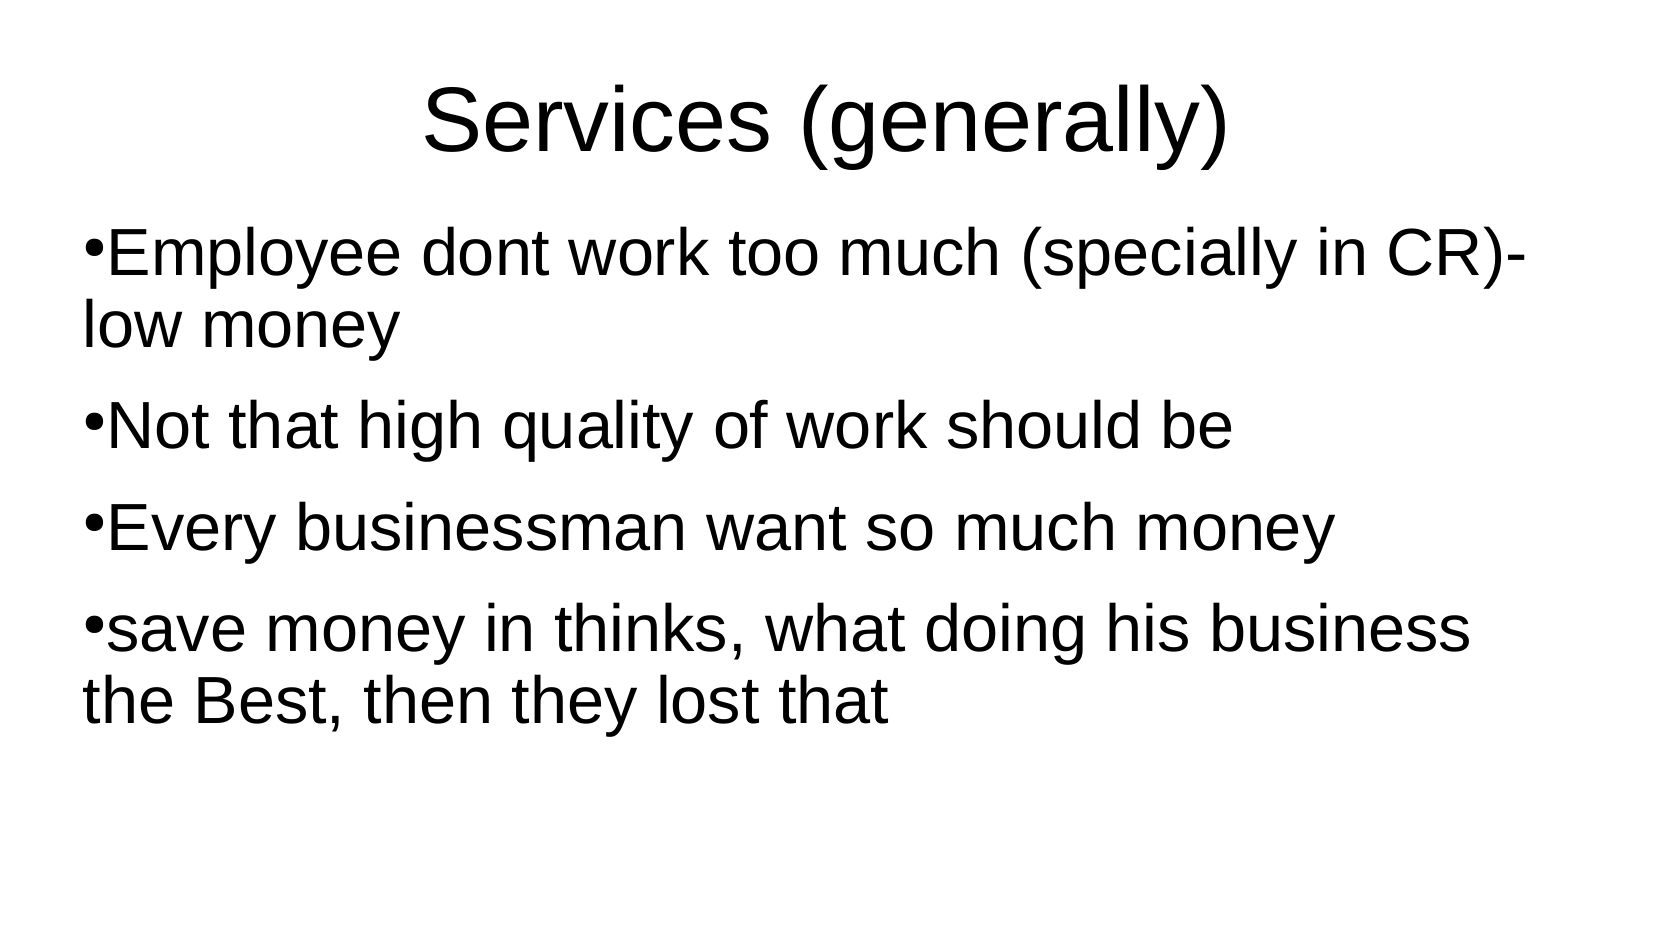

# Services (generally)
Employee dont work too much (specially in CR)-low money
Not that high quality of work should be
Every businessman want so much money
save money in thinks, what doing his business the Best, then they lost that